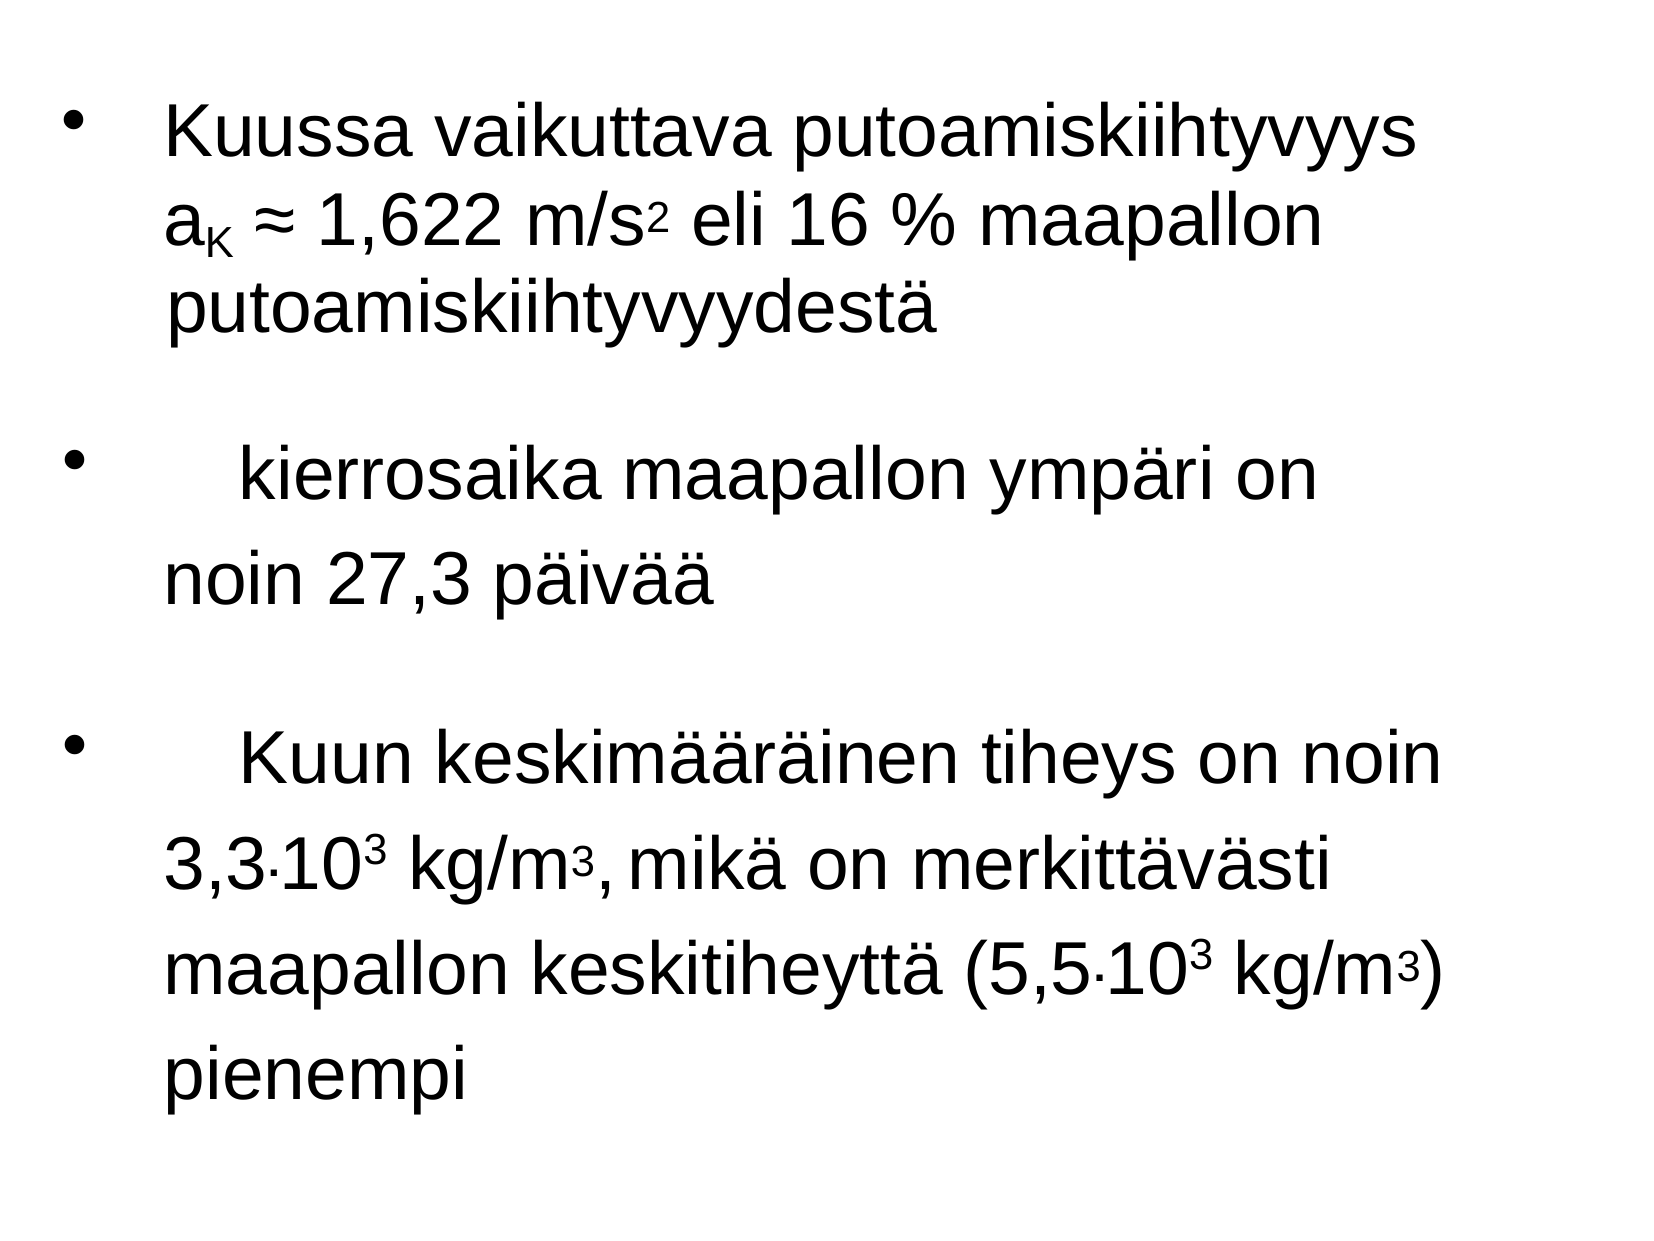

Kuussa vaikuttava putoamiskiihtyvyys aK ≈ 1,622 m/s2 eli 16 % maapallon
 putoamiskiihtyvyydestä
 kierrosaika maapallon ympäri on noin 27,3 päivää
 Kuun keskimääräinen tiheys on noin 3,3.103 kg/m3, mikä on merkittävästi maapallon keskitiheyttä (5,5.103 kg/m3) pienempi